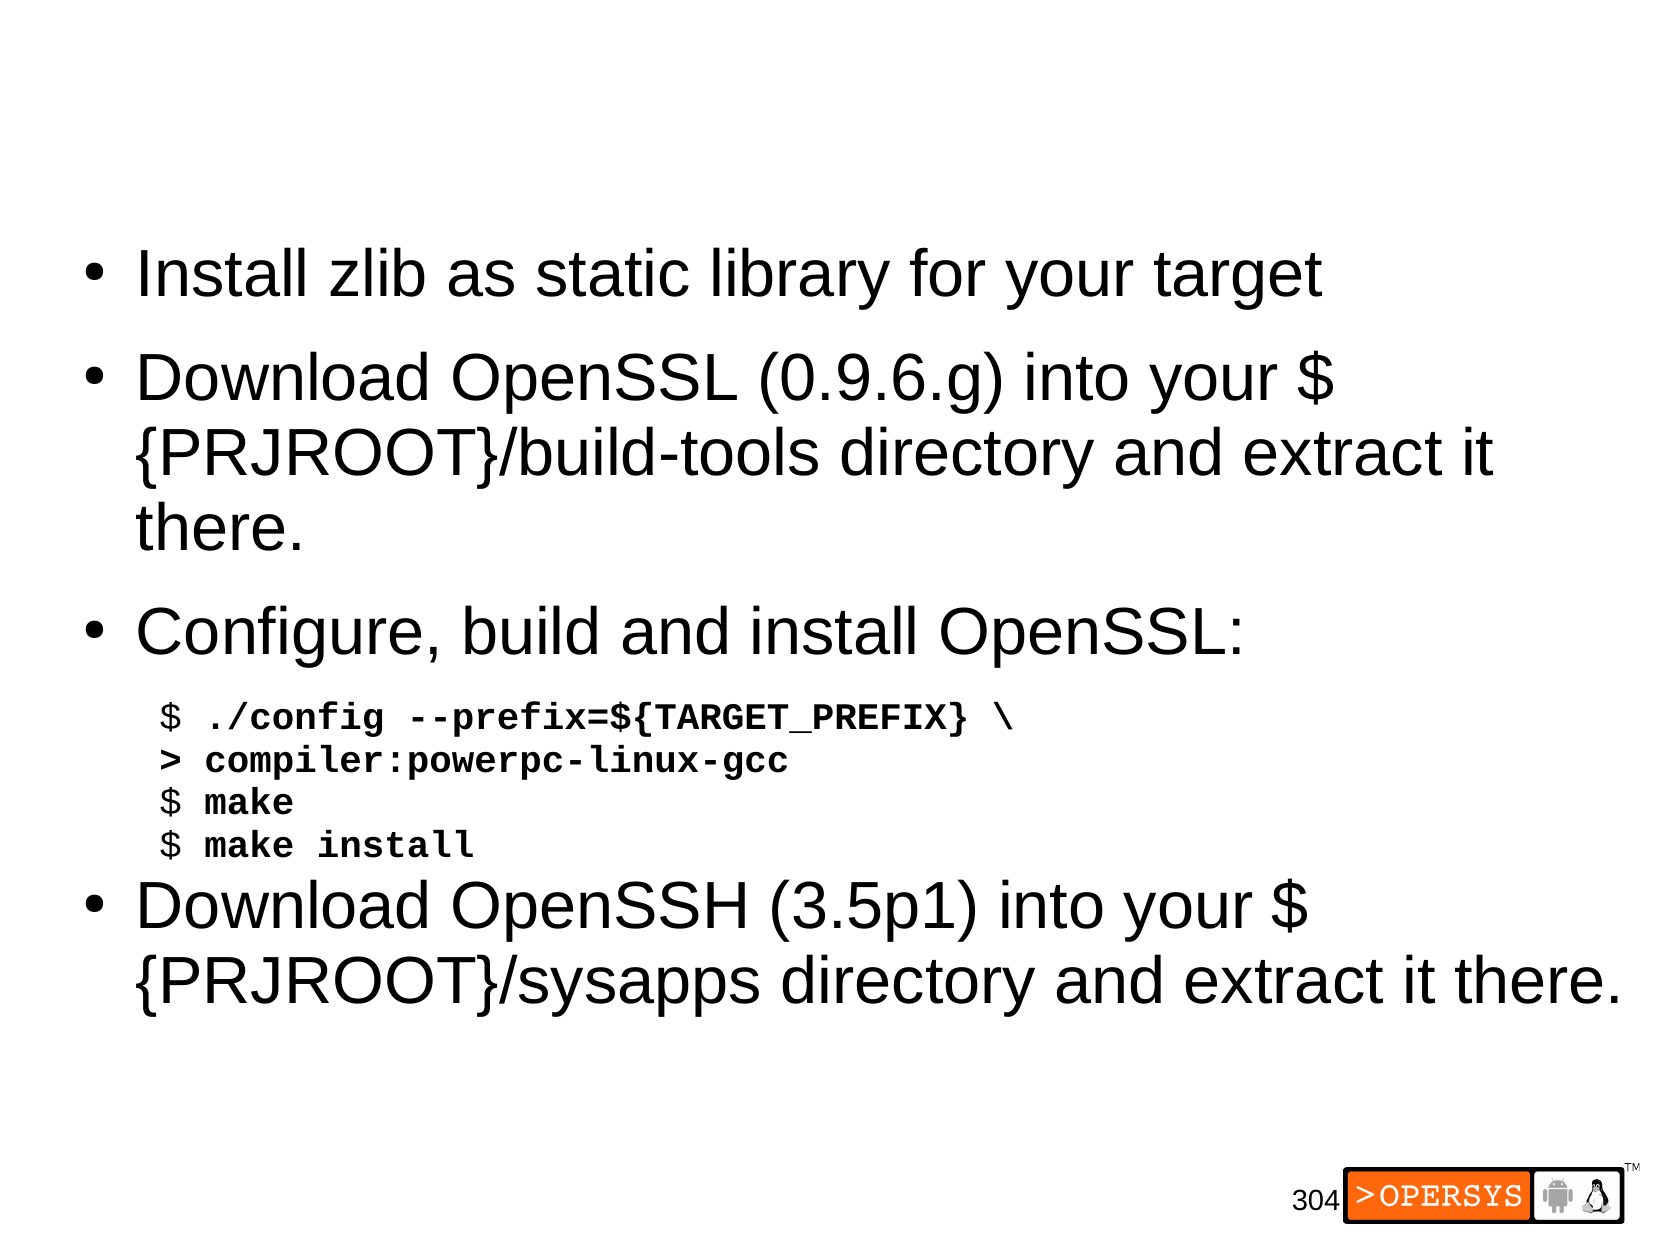

# Install zlib as static library for your target
Download OpenSSL (0.9.6.g) into your ${PRJROOT}/build-tools directory and extract it there.
Configure, build and install OpenSSL:
$ ./config --prefix=${TARGET_PREFIX} \
> compiler:powerpc-linux-gcc
$ make
$ make install
Download OpenSSH (3.5p1) into your ${PRJROOT}/sysapps directory and extract it there.